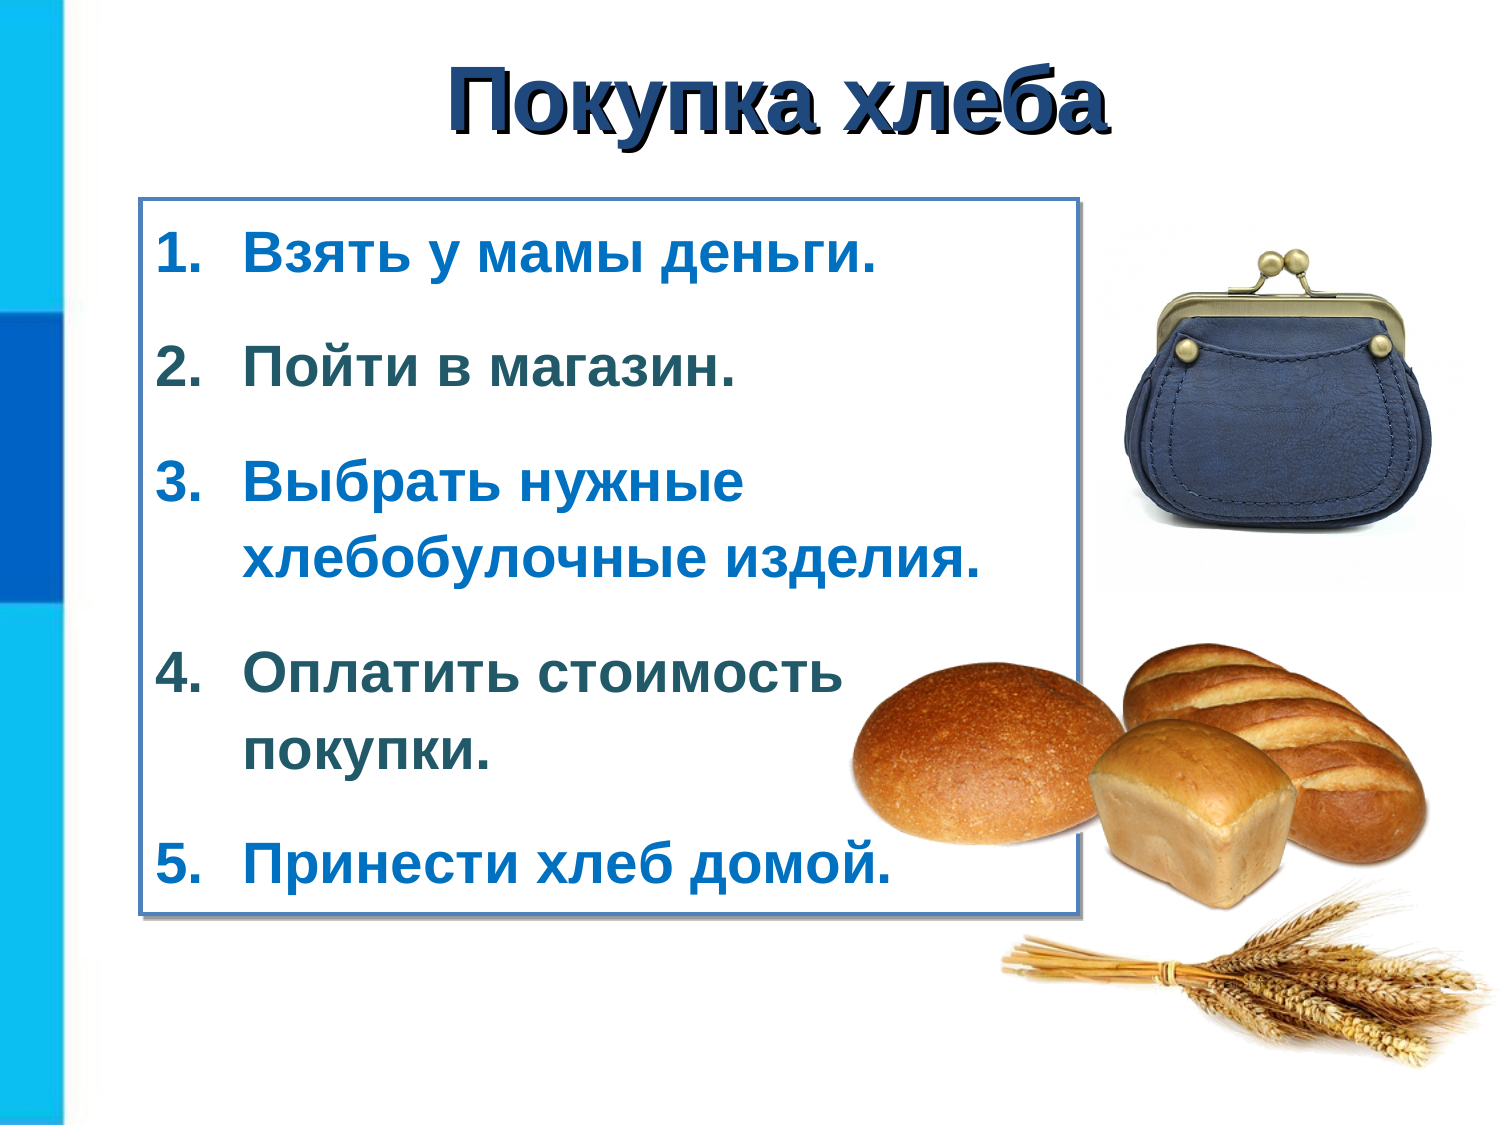

# Покупка хлеба
Взять у мамы деньги.
Пойти в магазин.
Выбрать нужные хлебобулочные изделия.
Оплатить стоимость покупки.
Принести хлеб домой.